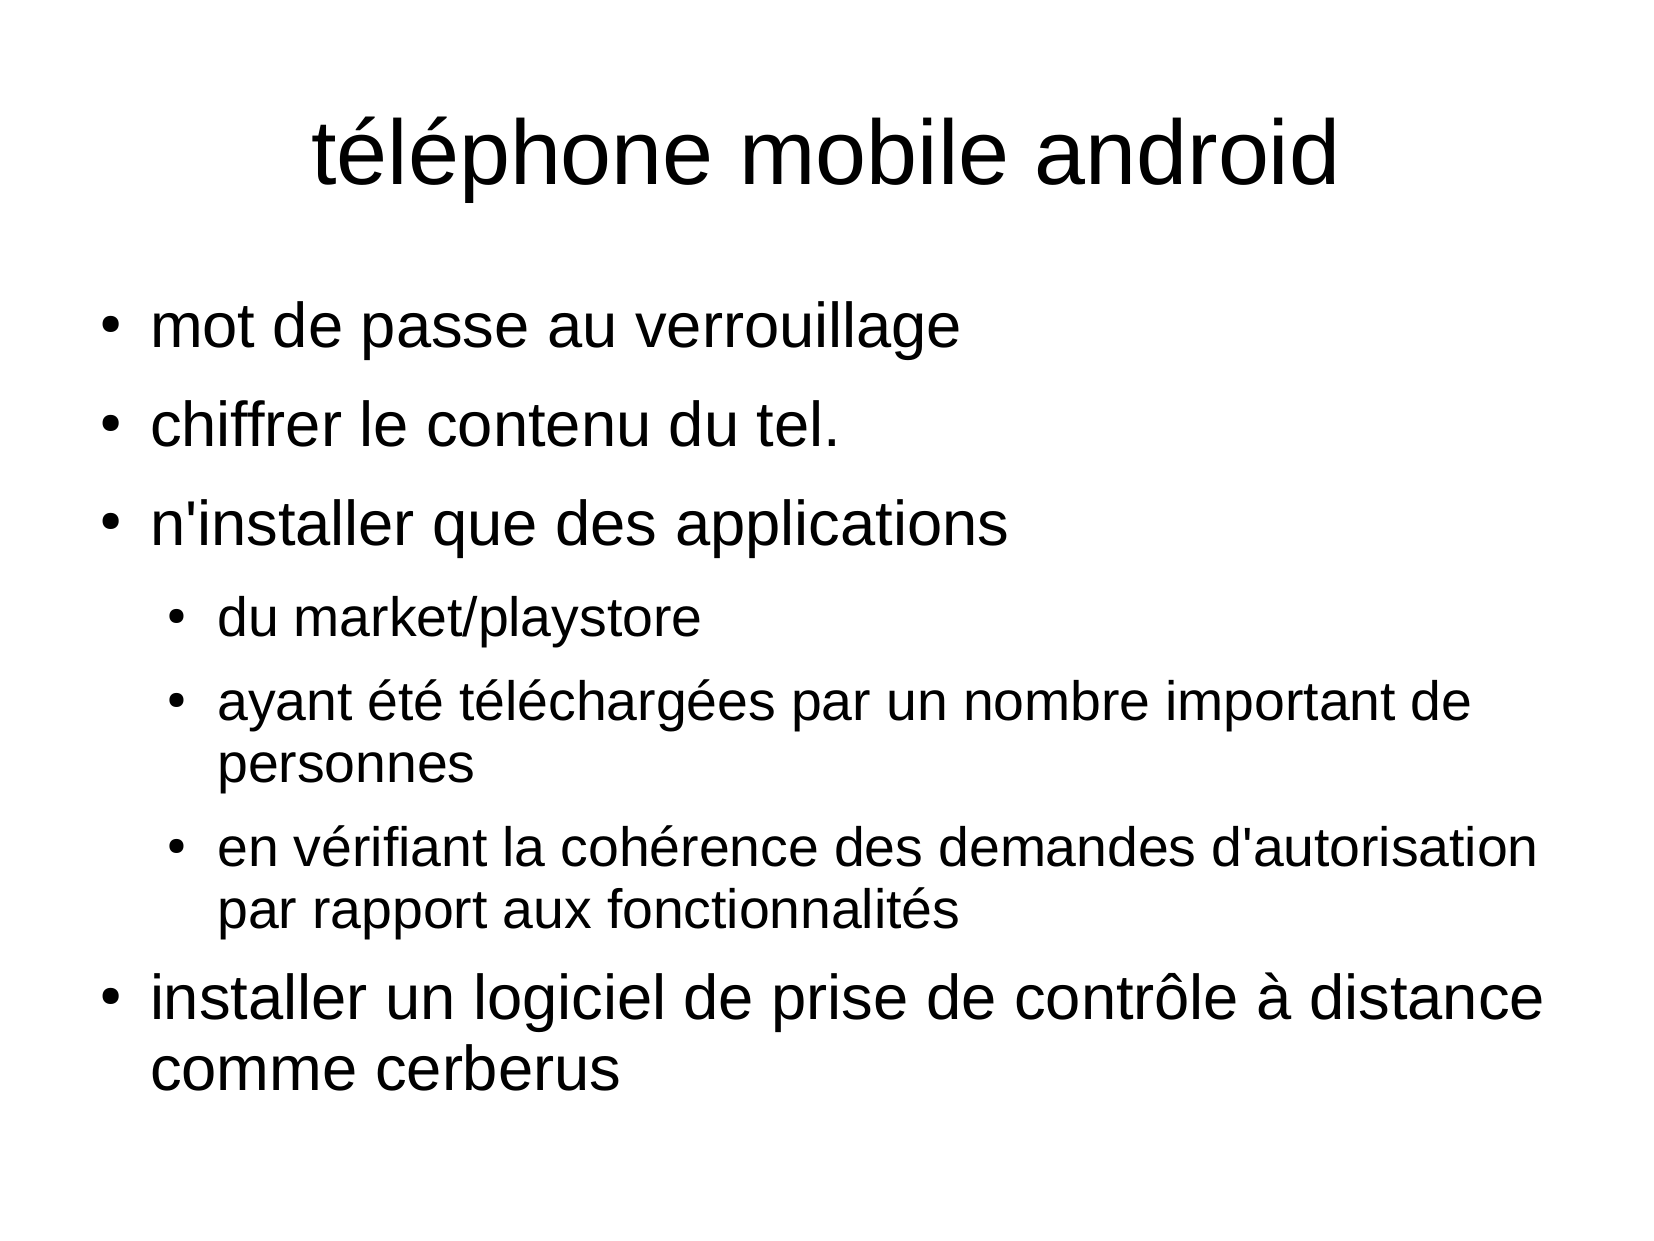

# téléphone mobile android
mot de passe au verrouillage
chiffrer le contenu du tel.
n'installer que des applications
du market/playstore
ayant été téléchargées par un nombre important de personnes
en vérifiant la cohérence des demandes d'autorisation par rapport aux fonctionnalités
installer un logiciel de prise de contrôle à distance comme cerberus